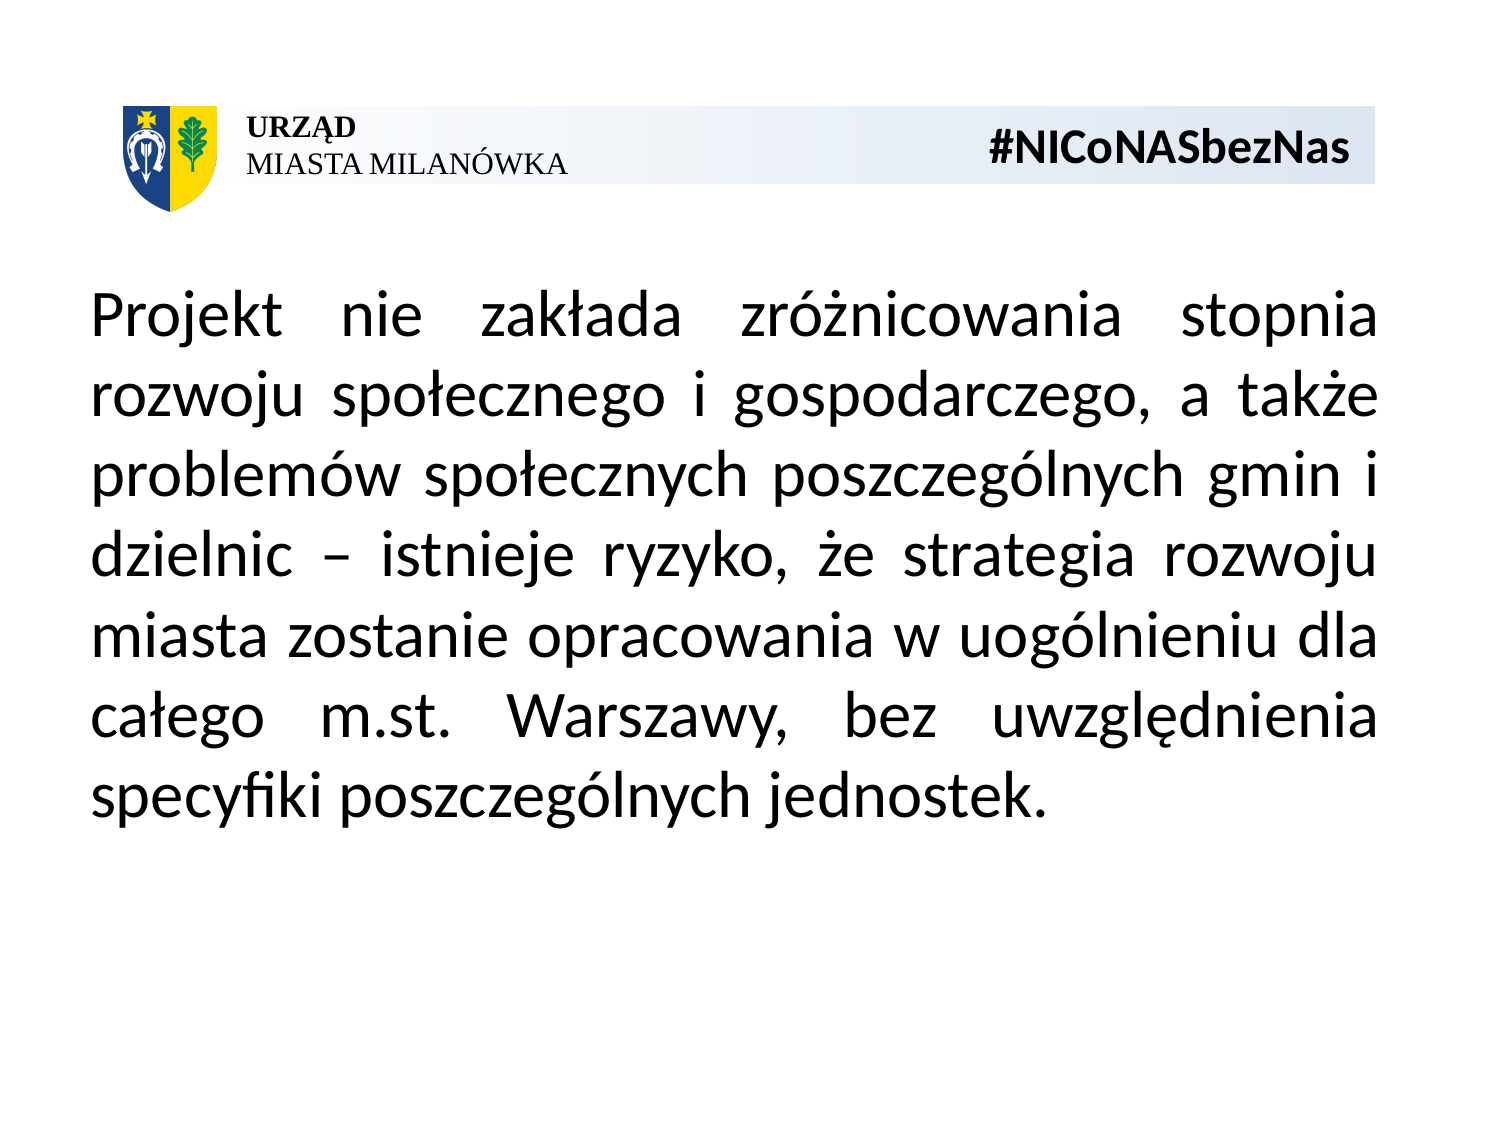

Urząd
Miasta Milanówka
#NICoNASbezNas
# Projekt nie zakłada zróżnicowania stopnia rozwoju społecznego i gospodarczego, a także problemów społecznych poszczególnych gmin i dzielnic – istnieje ryzyko, że strategia rozwoju miasta zostanie opracowania w uogólnieniu dla całego m.st. Warszawy, bez uwzględnienia specyfiki poszczególnych jednostek.